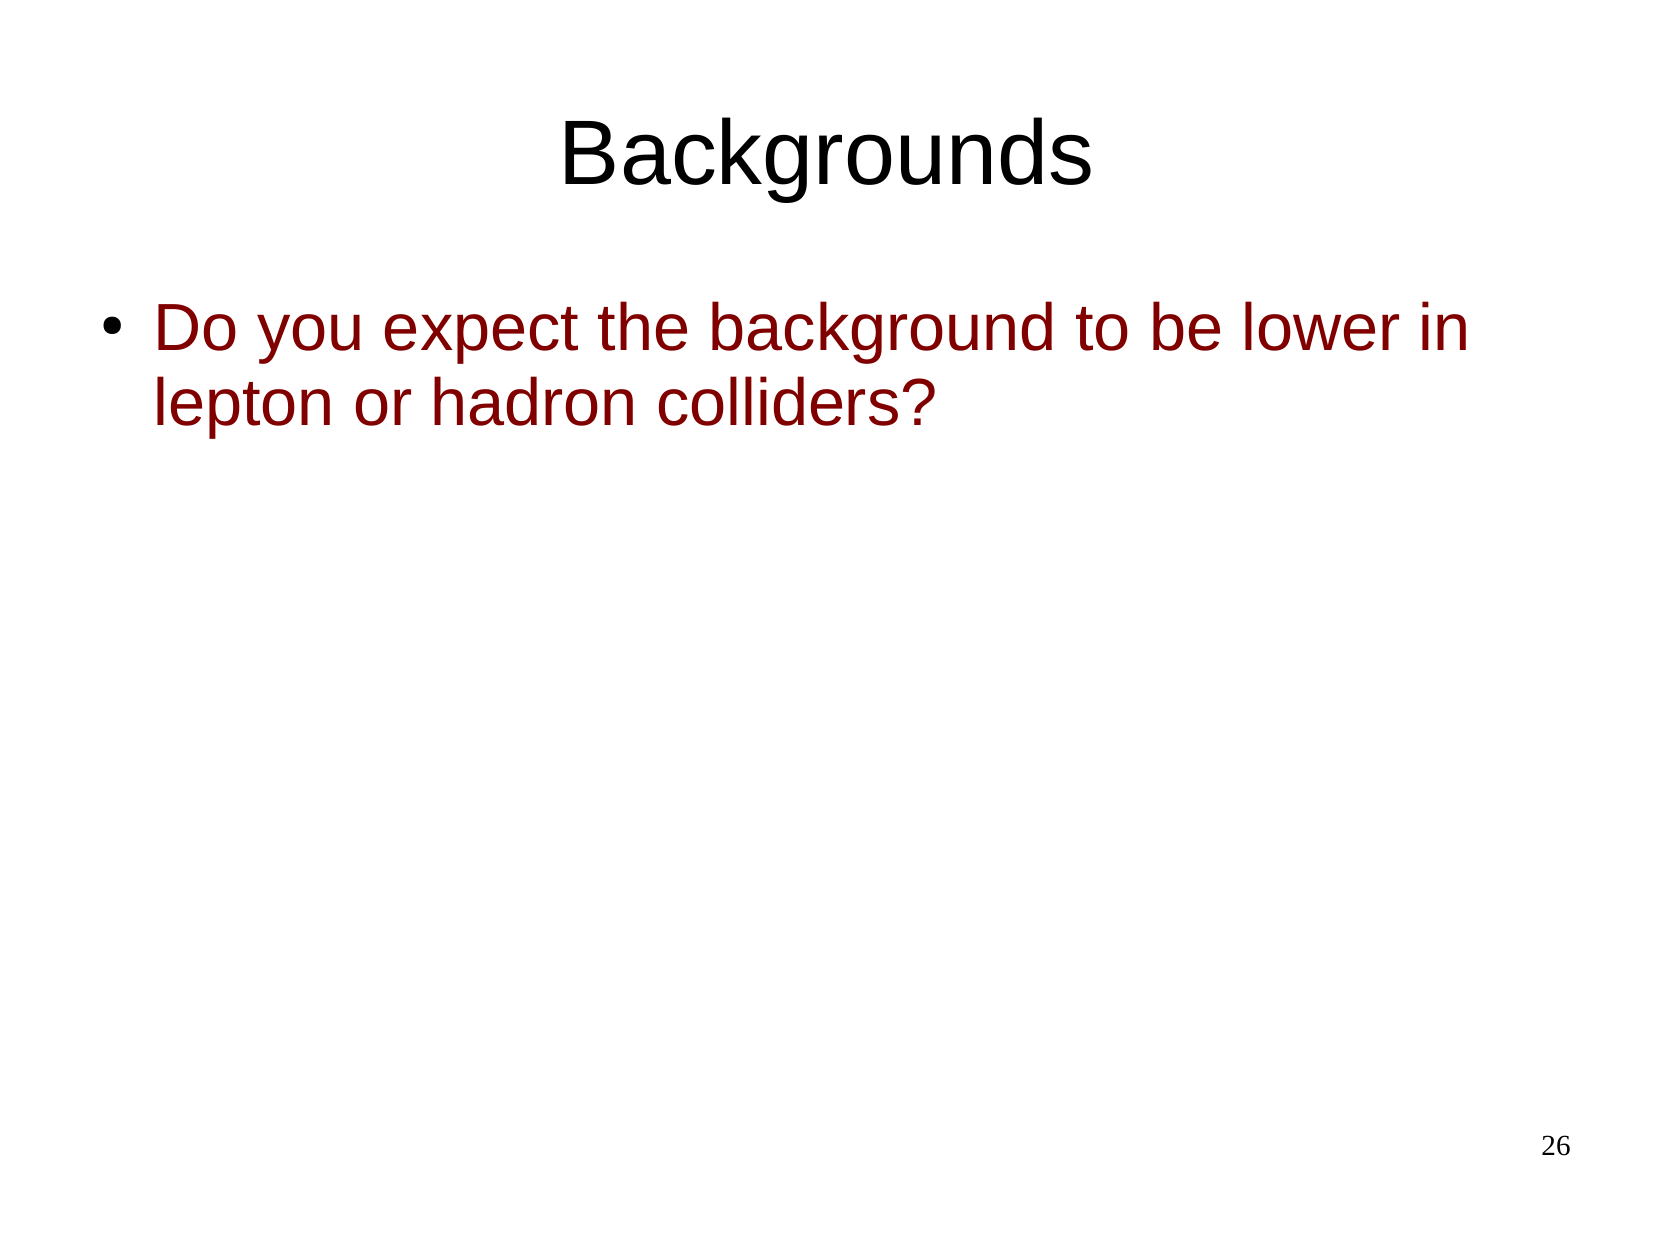

# Backgrounds
Do you expect the background to be lower in lepton or hadron colliders?
26